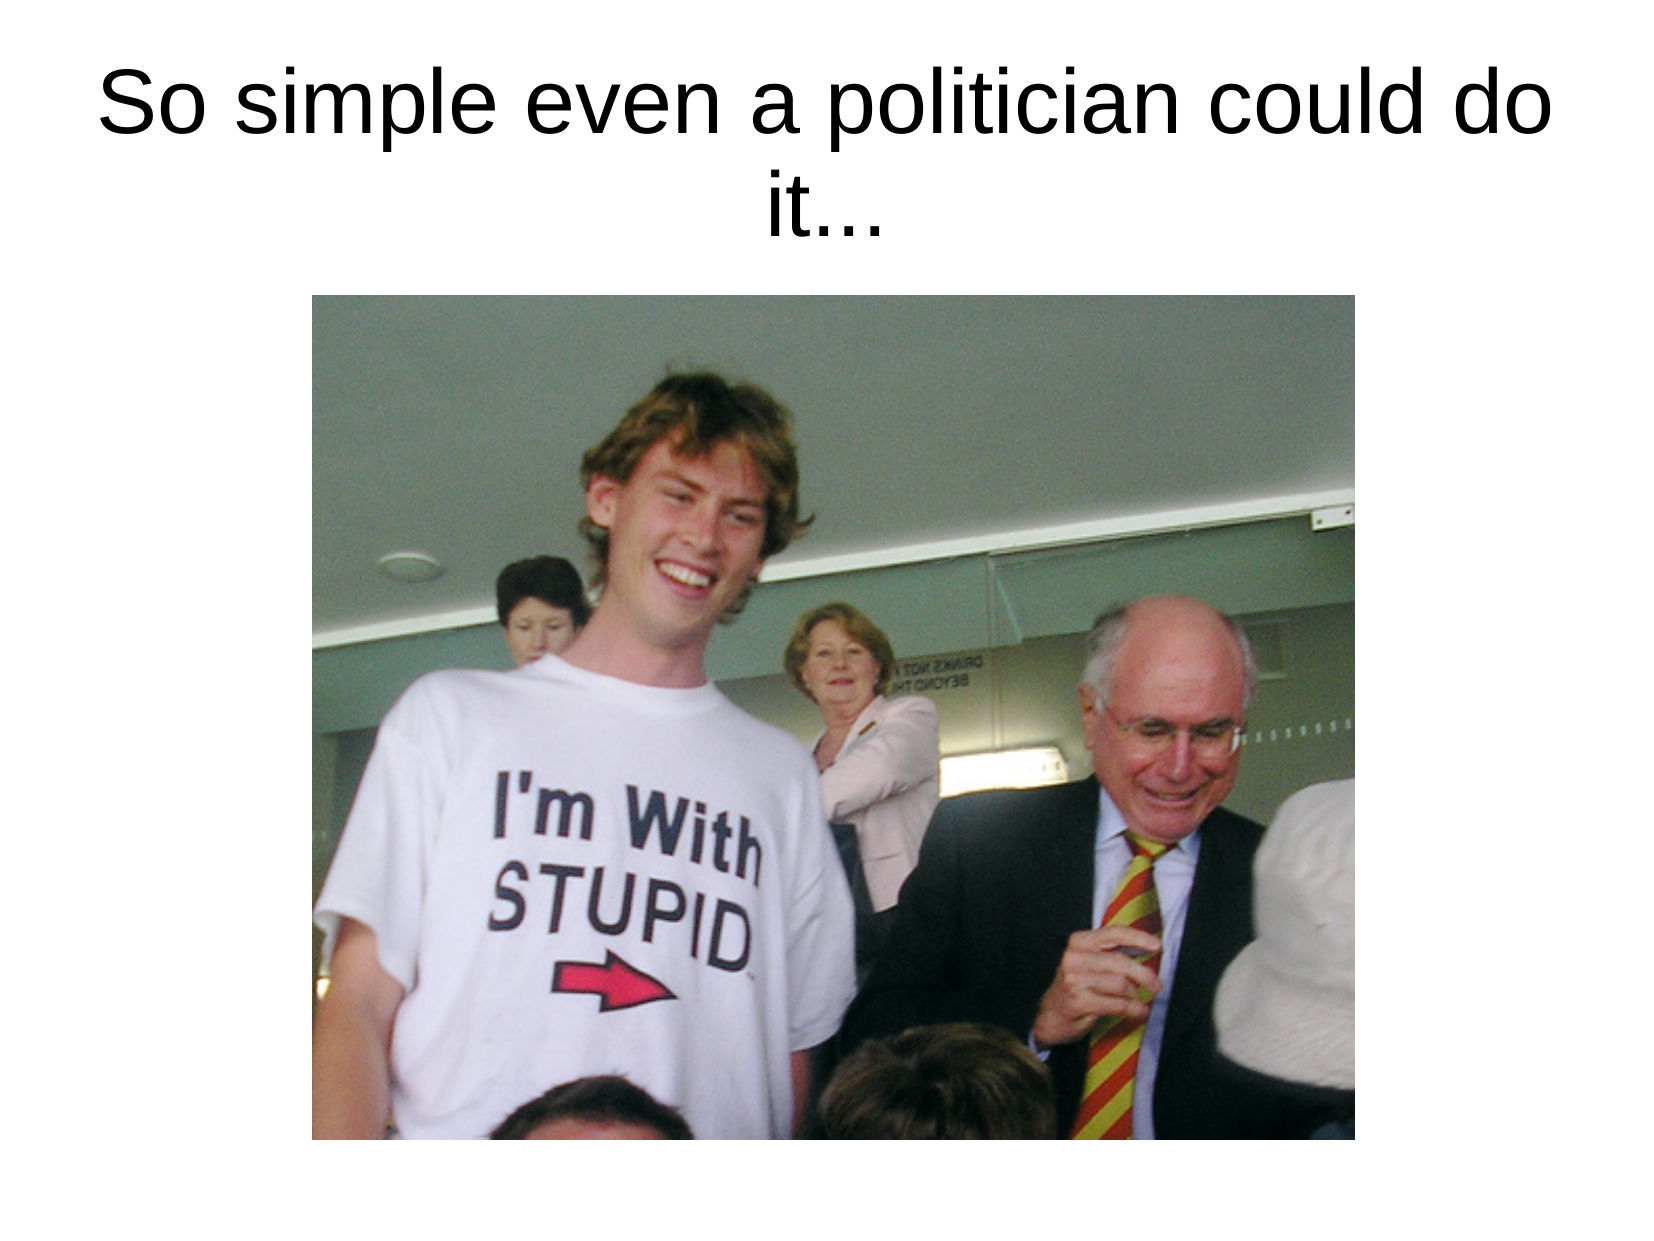

# So simple even a politician could do it...